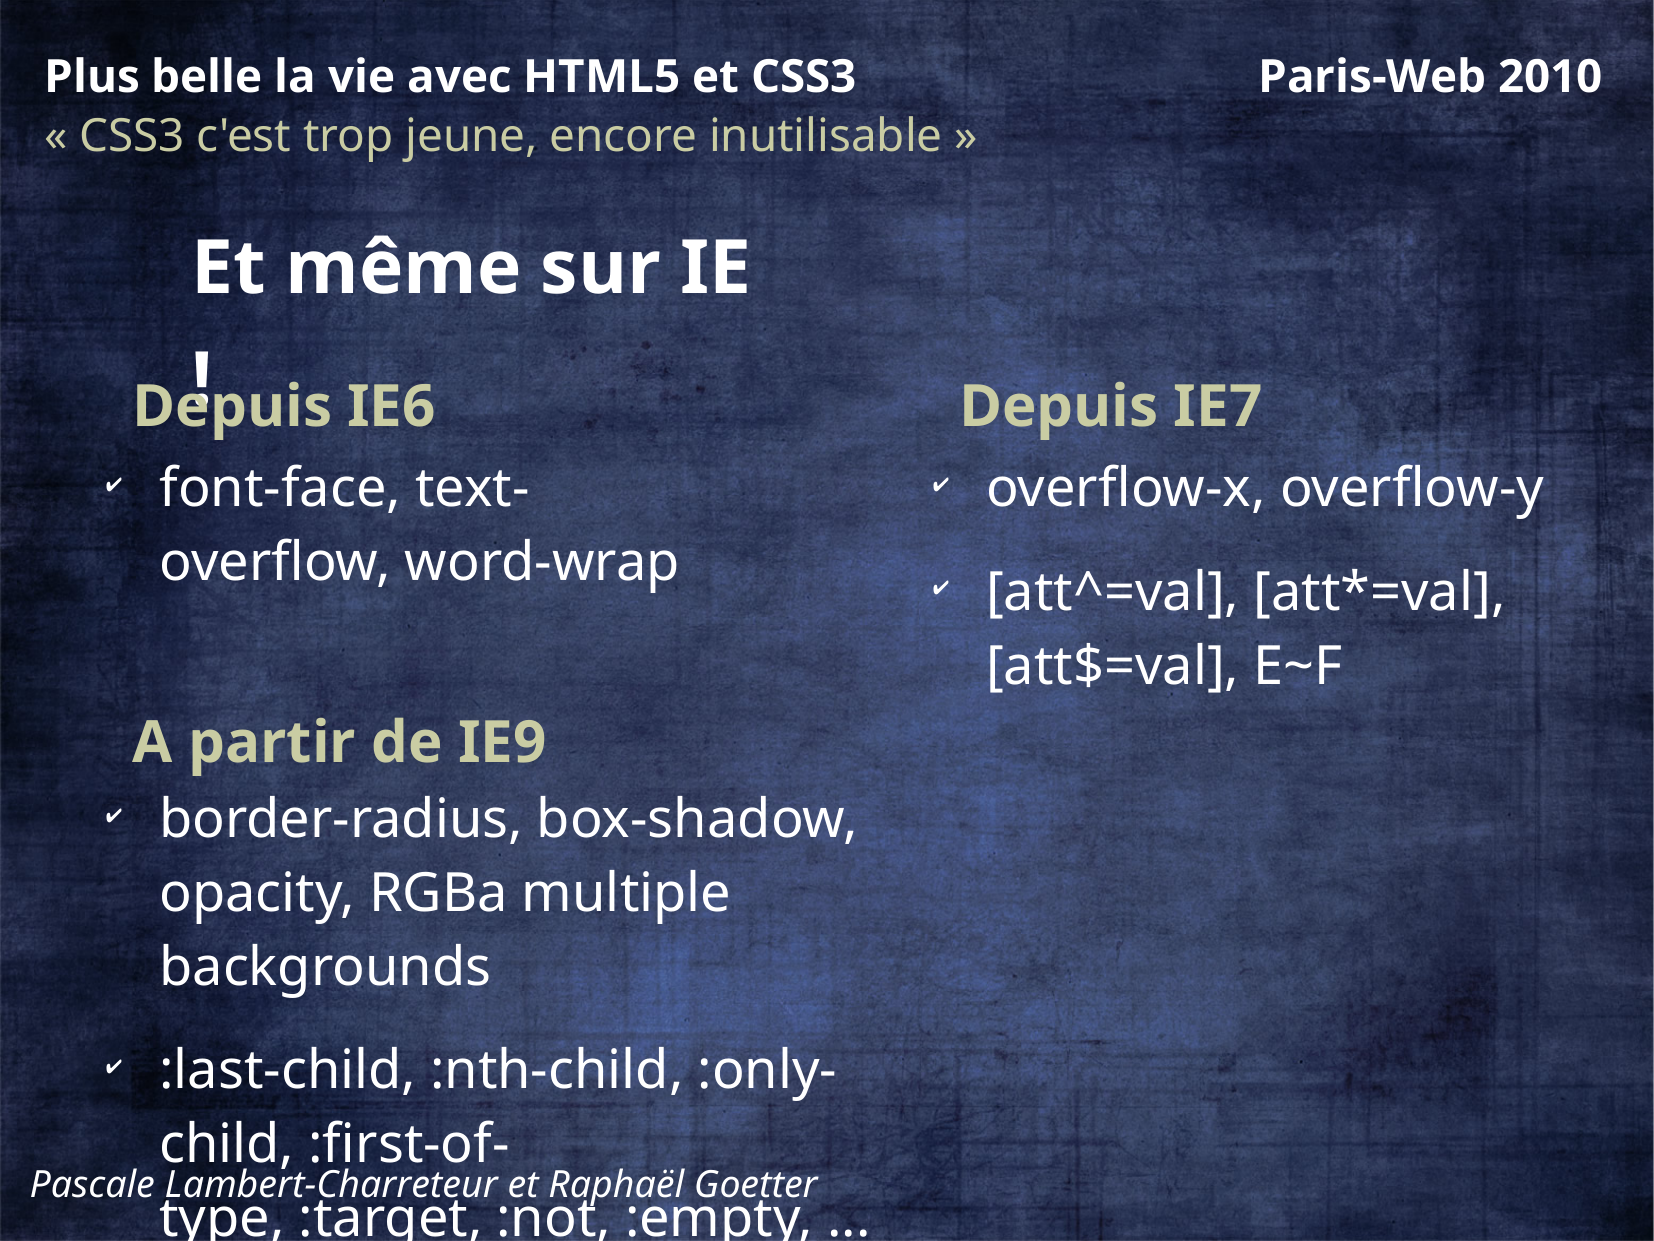

Plus belle la vie avec HTML5 et CSS3
« CSS3 c'est trop jeune, encore inutilisable »
Et même sur IE !
Depuis IE6
Depuis IE7
font-face, text-overflow, word-wrap
overflow-x, overflow-y
[att^=val], [att*=val], [att$=val], E~F
A partir de IE9
# border-radius, box-shadow, opacity, RGBa multiple backgrounds
:last-child, :nth-child, :only-child, :first-of-type, :target, :not, :empty, ...
Pascale Lambert-Charreteur et Raphaël Goetter